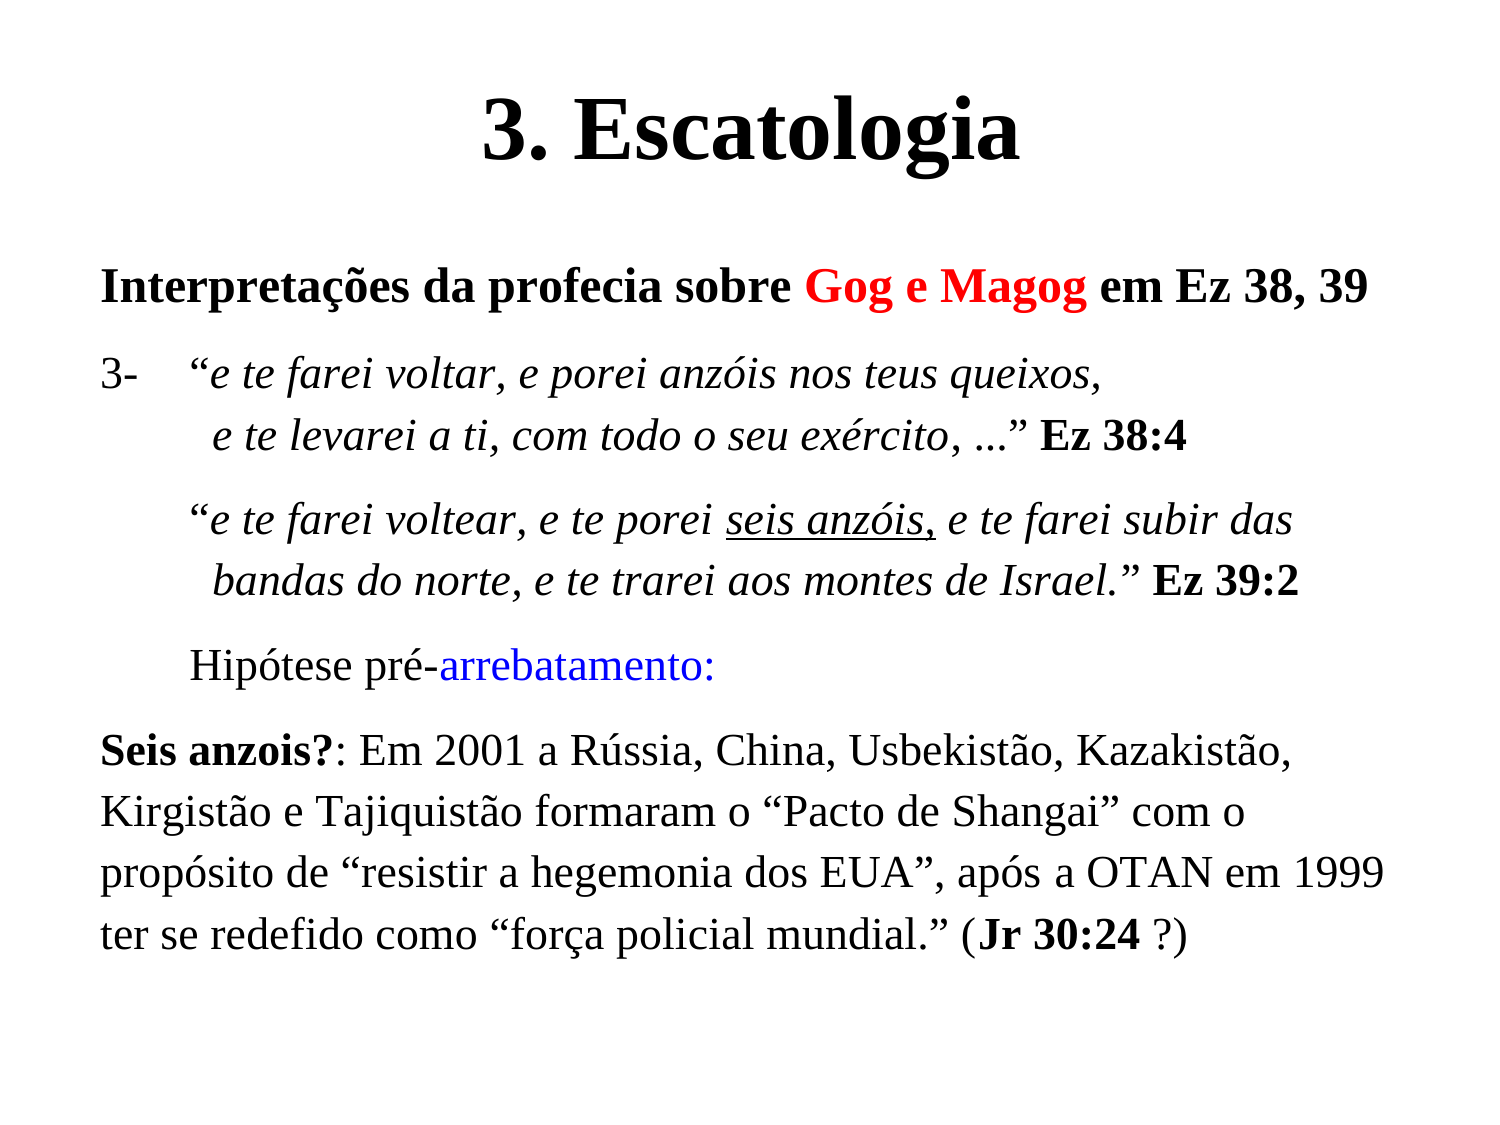

# 3. Escatologia
Interpretações da profecia sobre Gog e Magog em Ez 38, 39
3- 	“e te farei voltar, e porei anzóis nos teus queixos,
		e te levarei a ti, com todo o seu exército, ...” Ez 38:4
	“e te farei voltear, e te porei seis anzóis, e te farei subir das
		bandas do norte, e te trarei aos montes de Israel.” Ez 39:2
	Hipótese pré-arrebatamento:
Seis anzois?: Em 2001 a Rússia, China, Usbekistão, Kazakistão, Kirgistão e Tajiquistão formaram o “Pacto de Shangai” com o propósito de “resistir a hegemonia dos EUA”, após a OTAN em 1999 ter se redefido como “força policial mundial.” (Jr 30:24 ?)